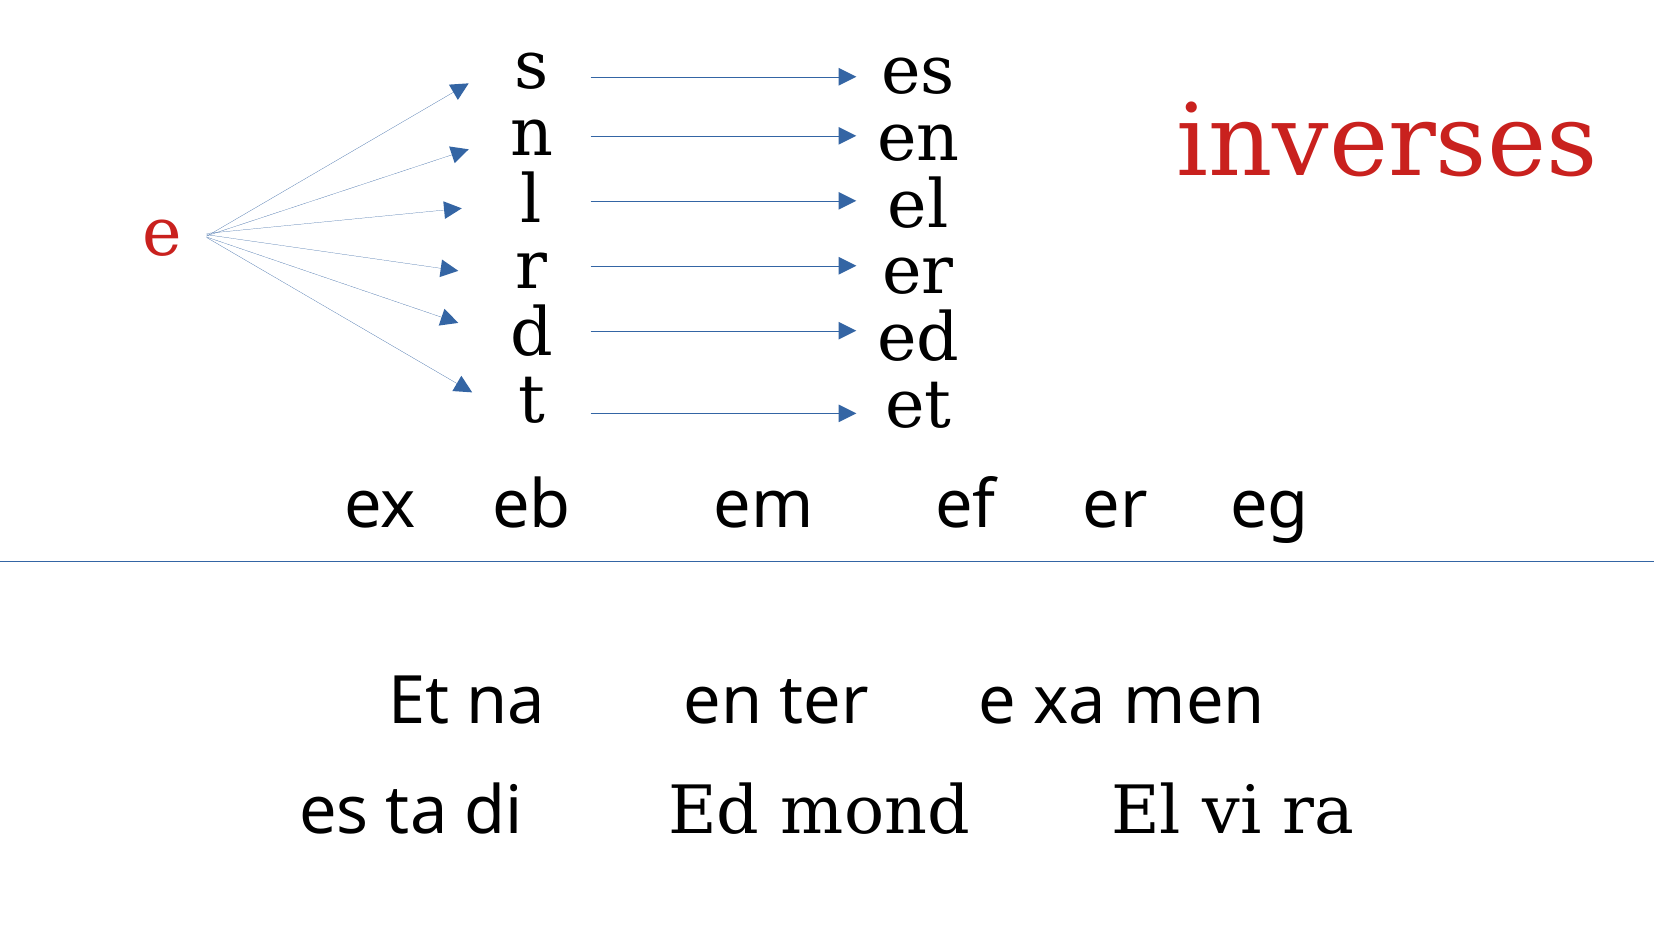

e
es
en
el
er
ed
et
s
n
l
r
d
t
inverses
ex		eb		em		ef		er		eg
Et na		en ter		e xa men
es ta di		Ed mond		El vi ra